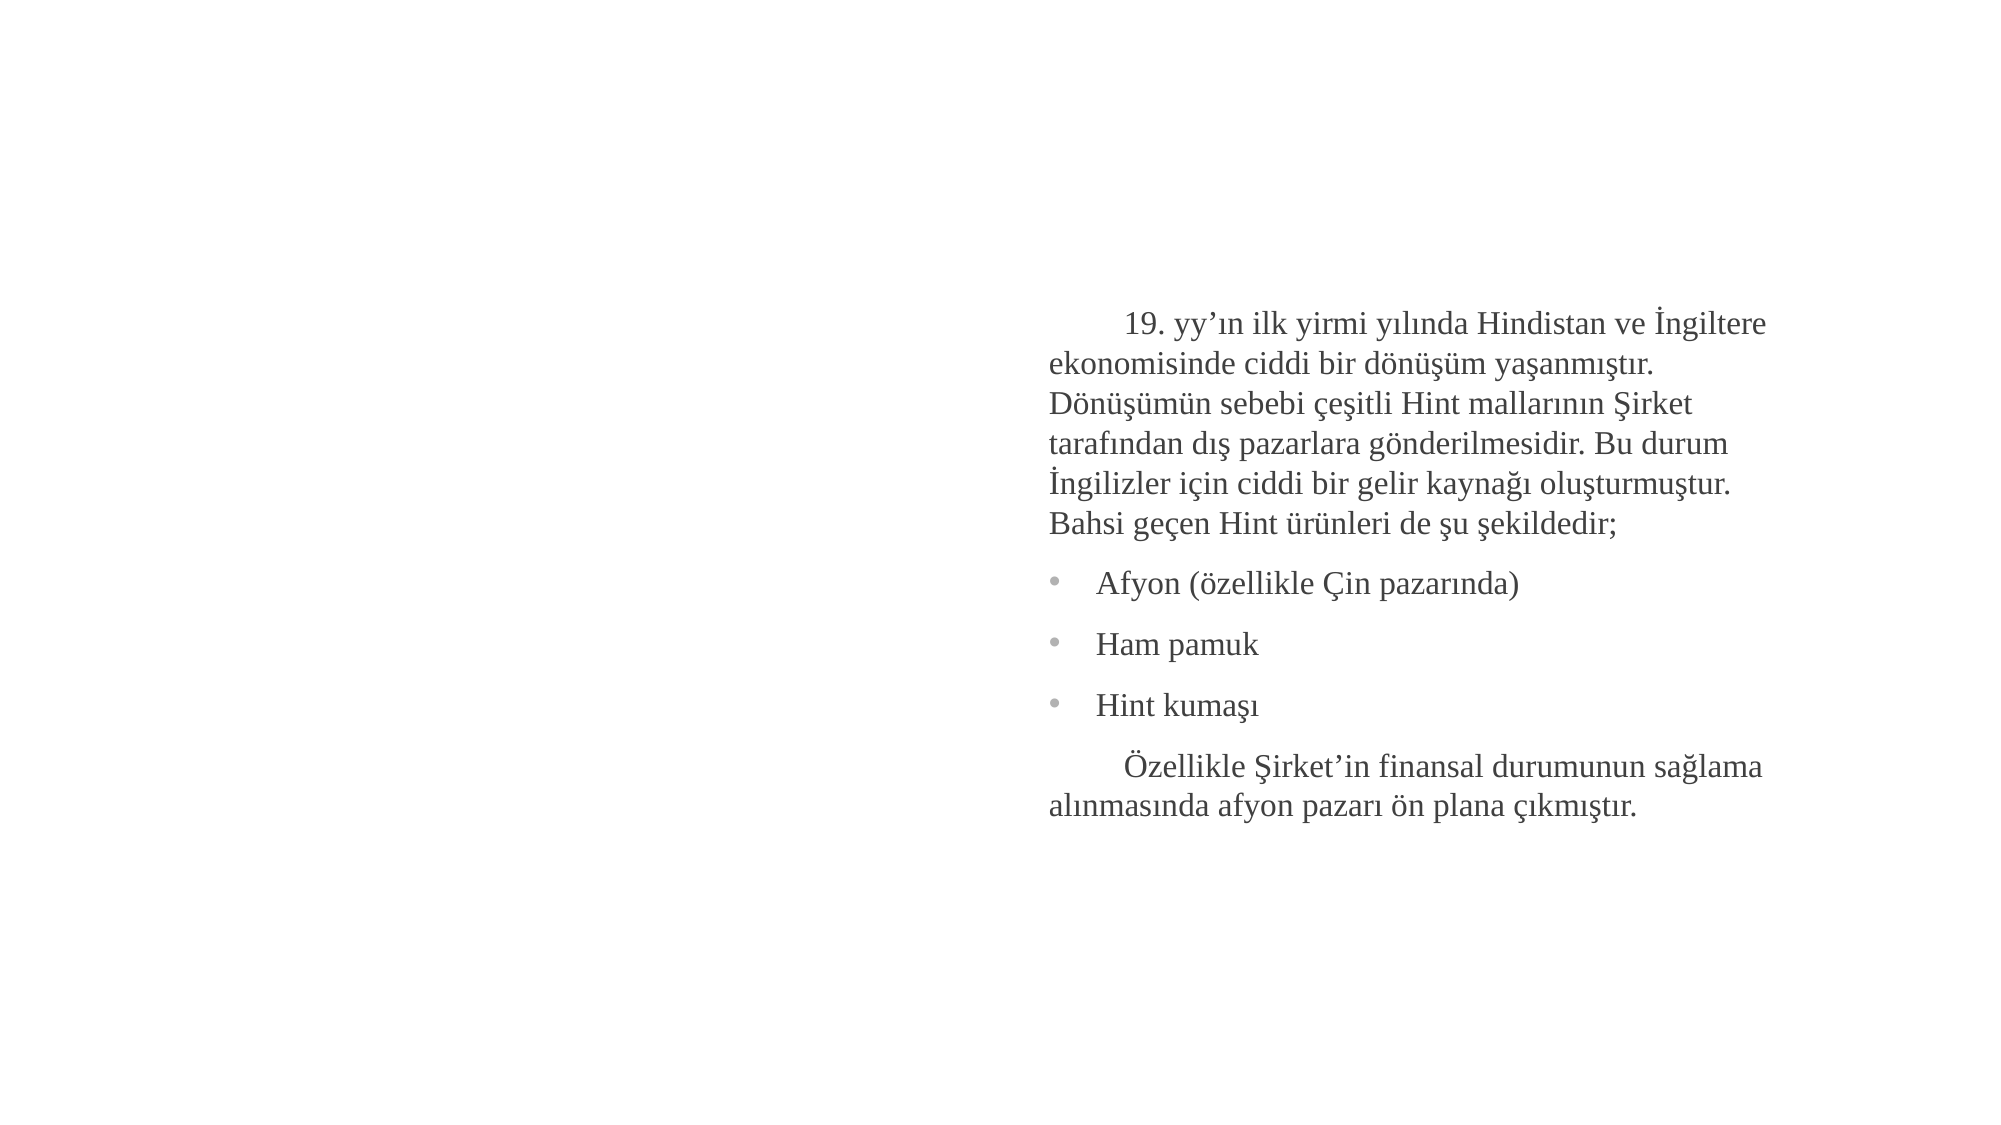

# 19. yy’ın ilk yirmi yılında Hindistan ve İngiltere ekonomisinde ciddi bir dönüşüm yaşanmıştır. Dönüşümün sebebi çeşitli Hint mallarının Şirket tarafından dış pazarlara gönderilmesidir. Bu durum İngilizler için ciddi bir gelir kaynağı oluşturmuştur. Bahsi geçen Hint ürünleri de şu şekildedir;
Afyon (özellikle Çin pazarında)
Ham pamuk
Hint kumaşı
	Özellikle Şirket’in finansal durumunun sağlama alınmasında afyon pazarı ön plana çıkmıştır.